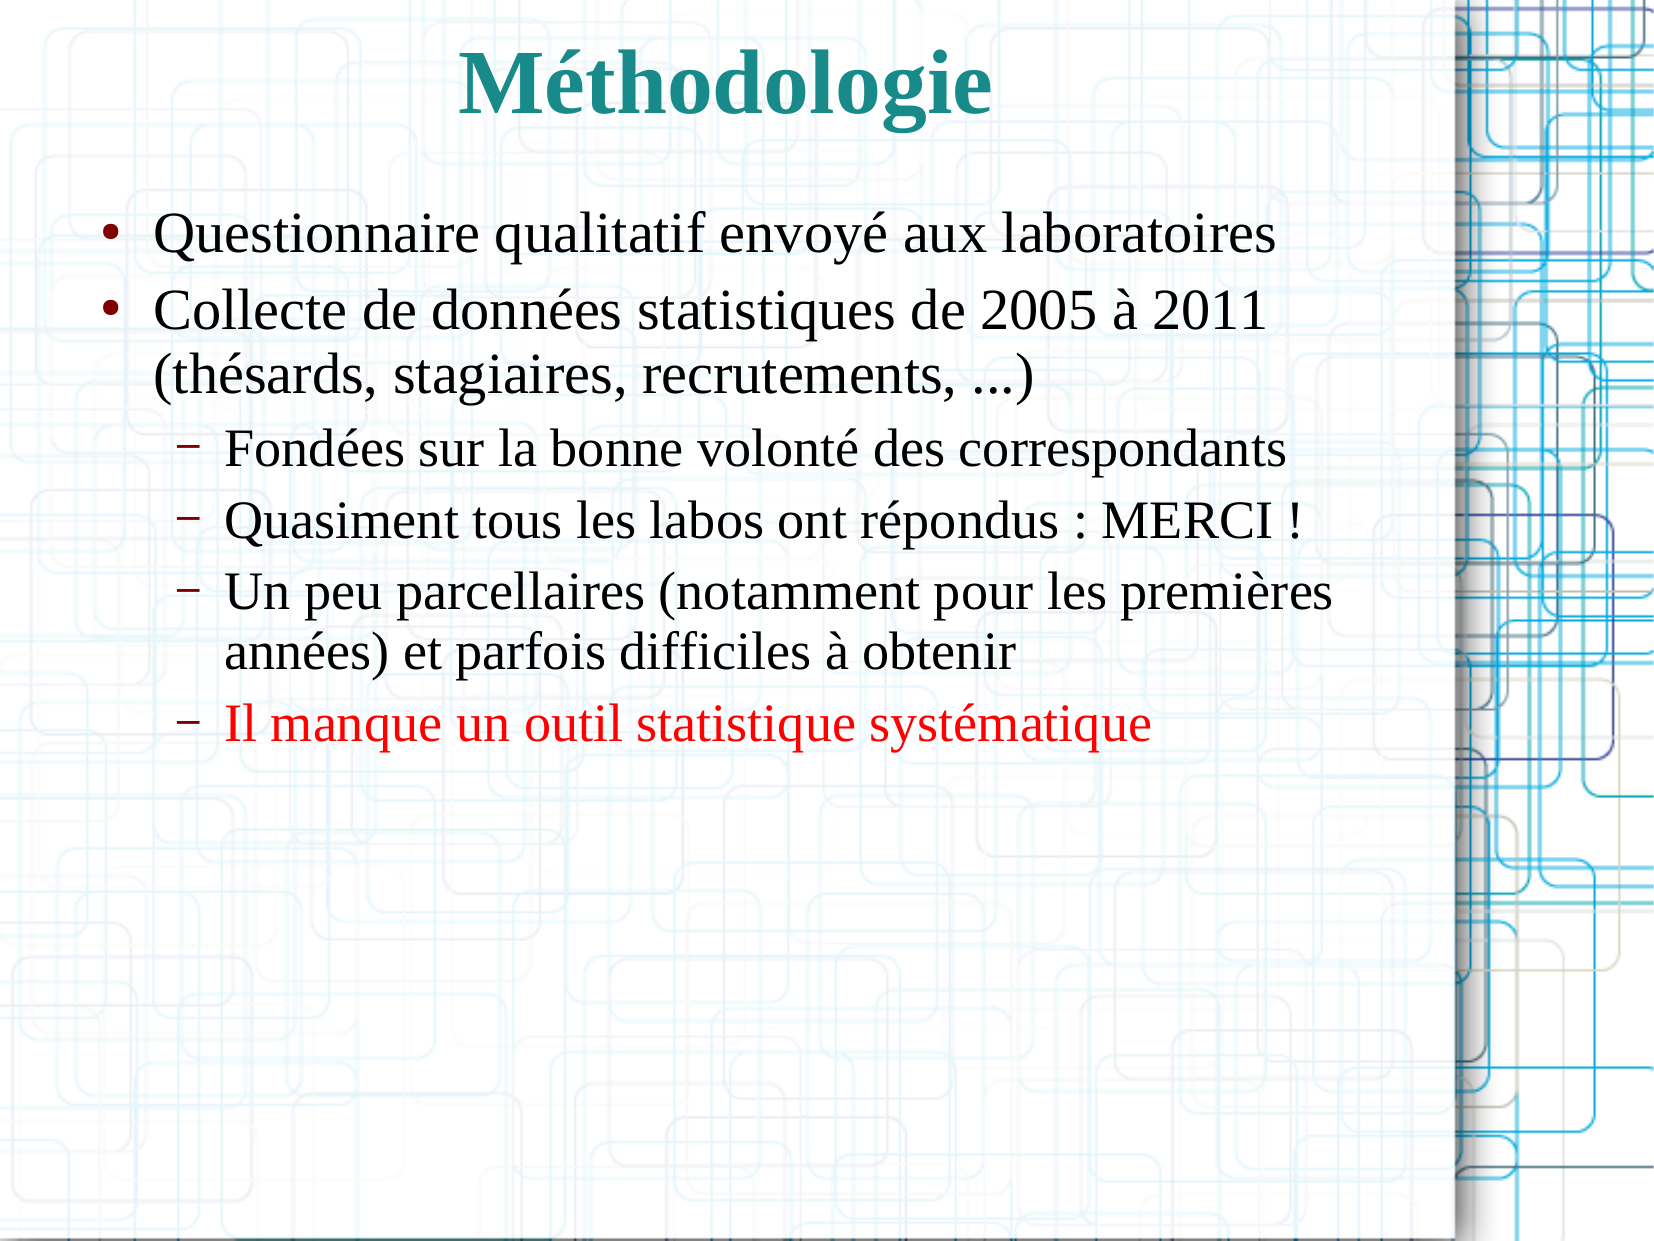

# Méthodologie
Questionnaire qualitatif envoyé aux laboratoires
Collecte de données statistiques de 2005 à 2011
(thésards, stagiaires, recrutements, ...)
Fondées sur la bonne volonté des correspondants
Quasiment tous les labos ont répondus : MERCI !
Un peu parcellaires (notamment pour les premières années) et parfois difficiles à obtenir
Il manque un outil statistique systématique